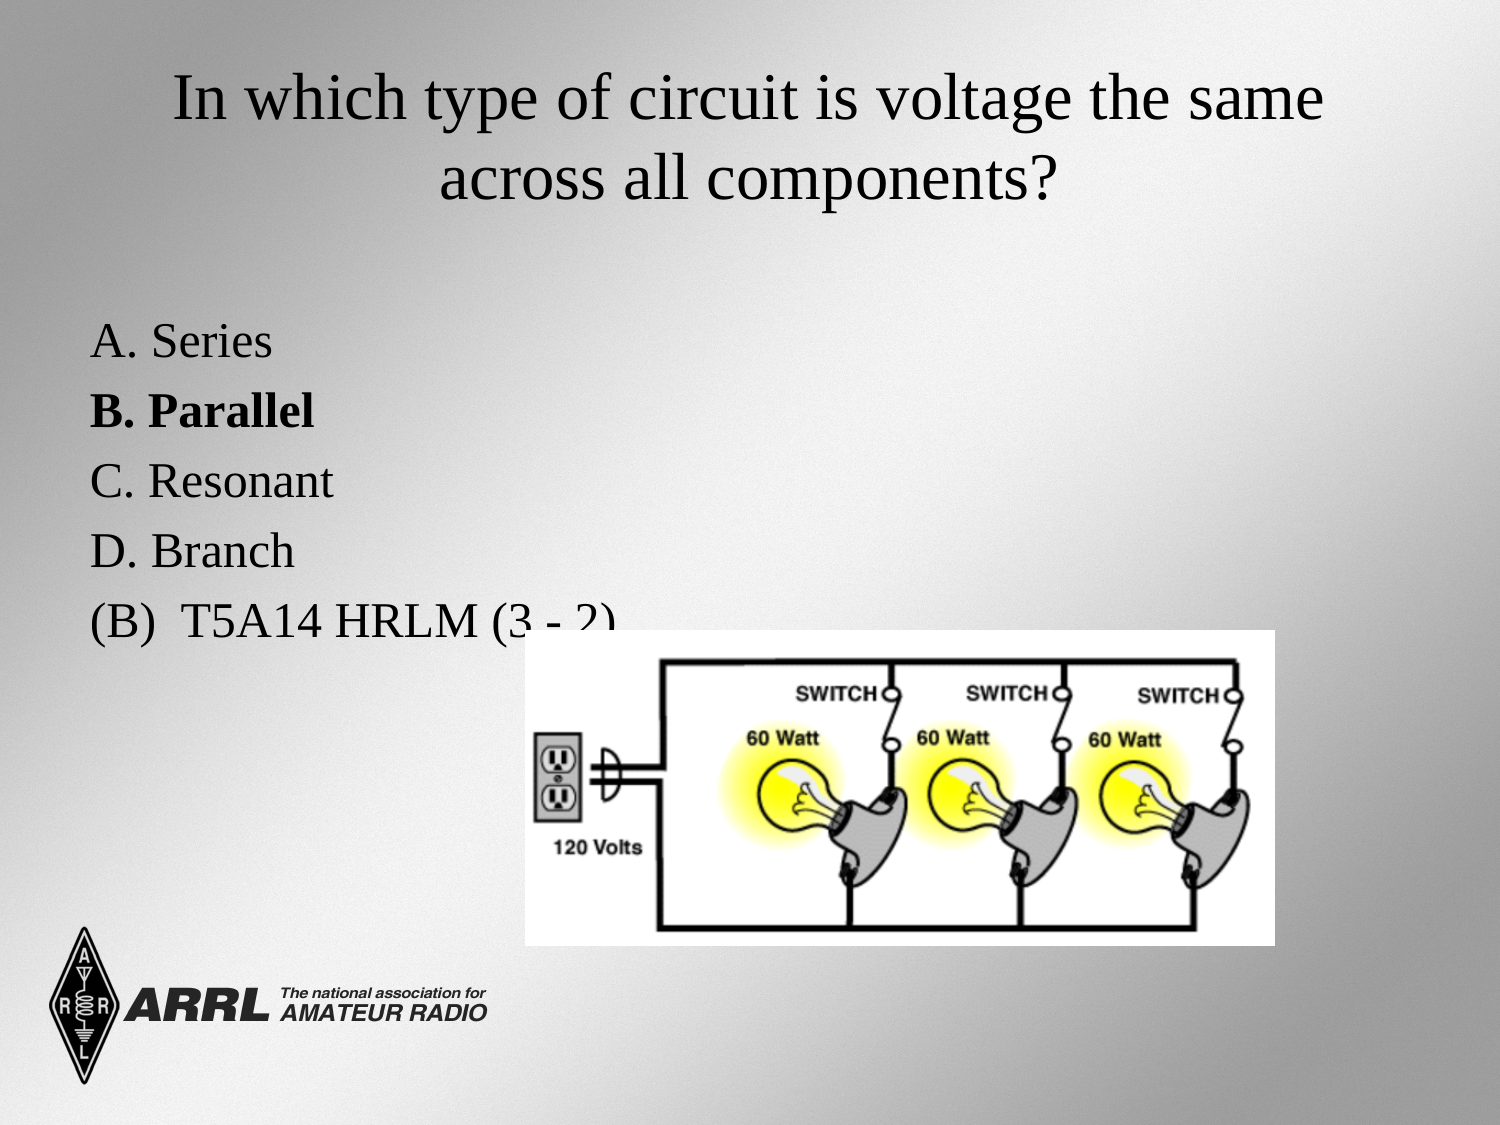

# In which type of circuit is voltage the same across all components?
A. Series
B. Parallel
C. Resonant
D. Branch
(B) T5A14 HRLM (3 - 2)